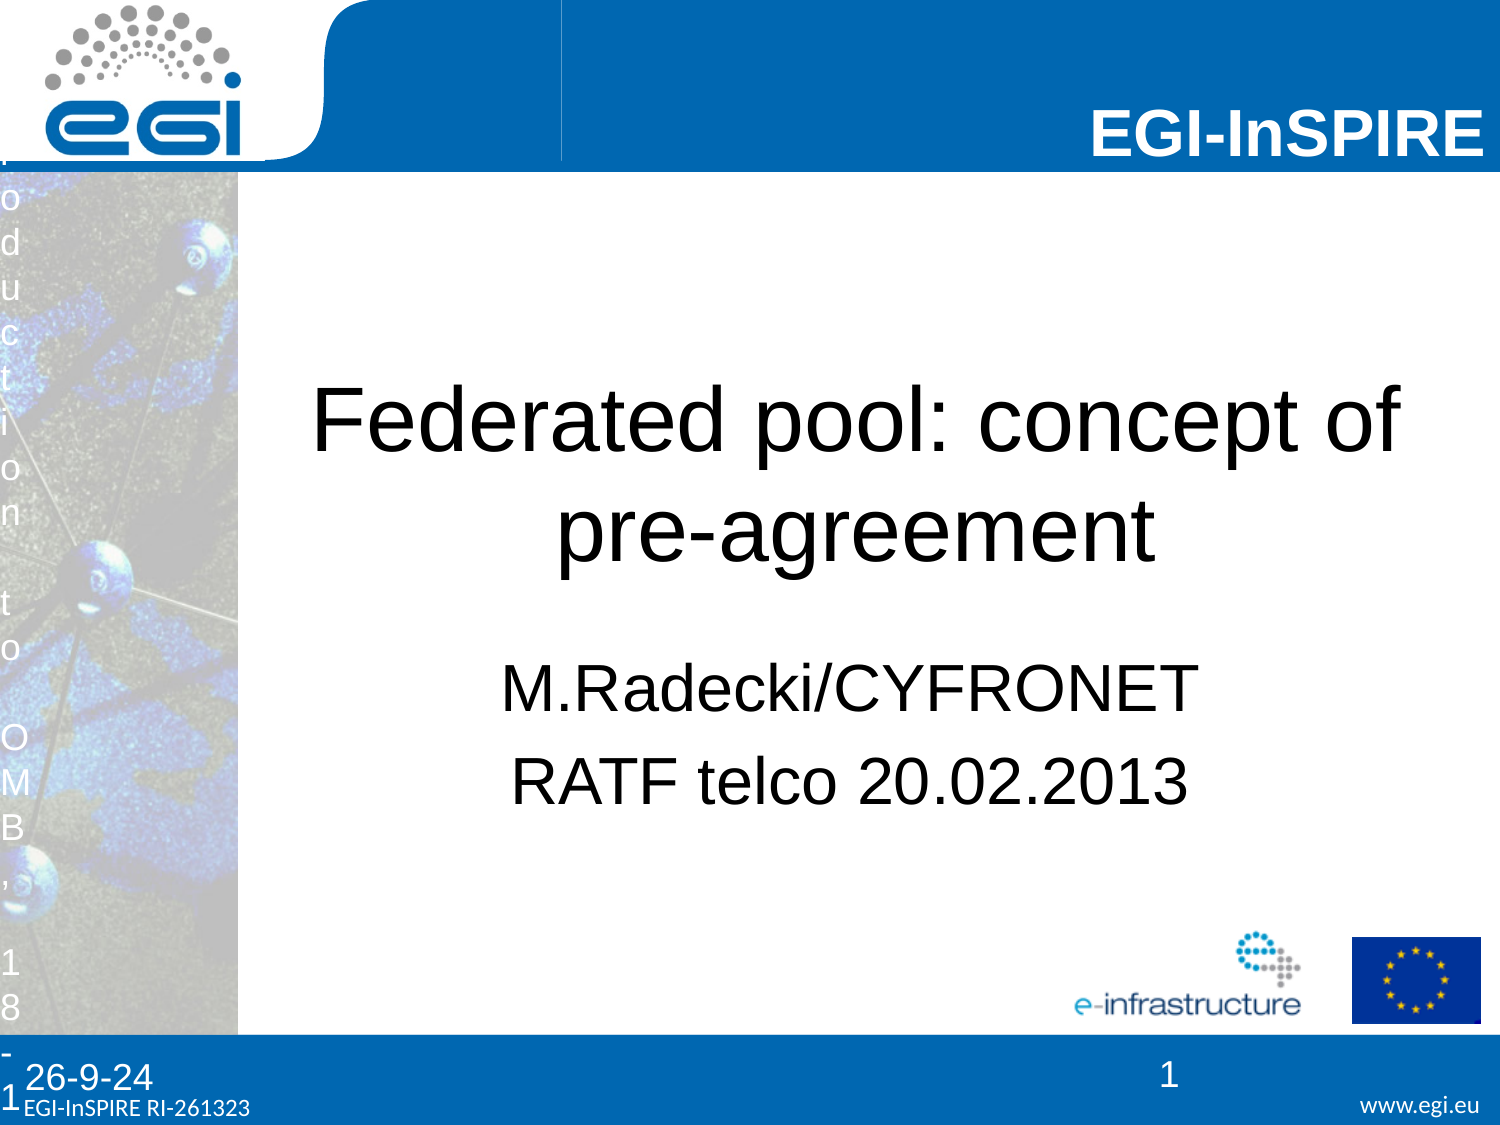

Introduction to OMB, 18-12-2012
# Federated pool: concept of pre-agreement
M.Radecki/CYFRONET
RATF telco 20.02.2013
26-8-21